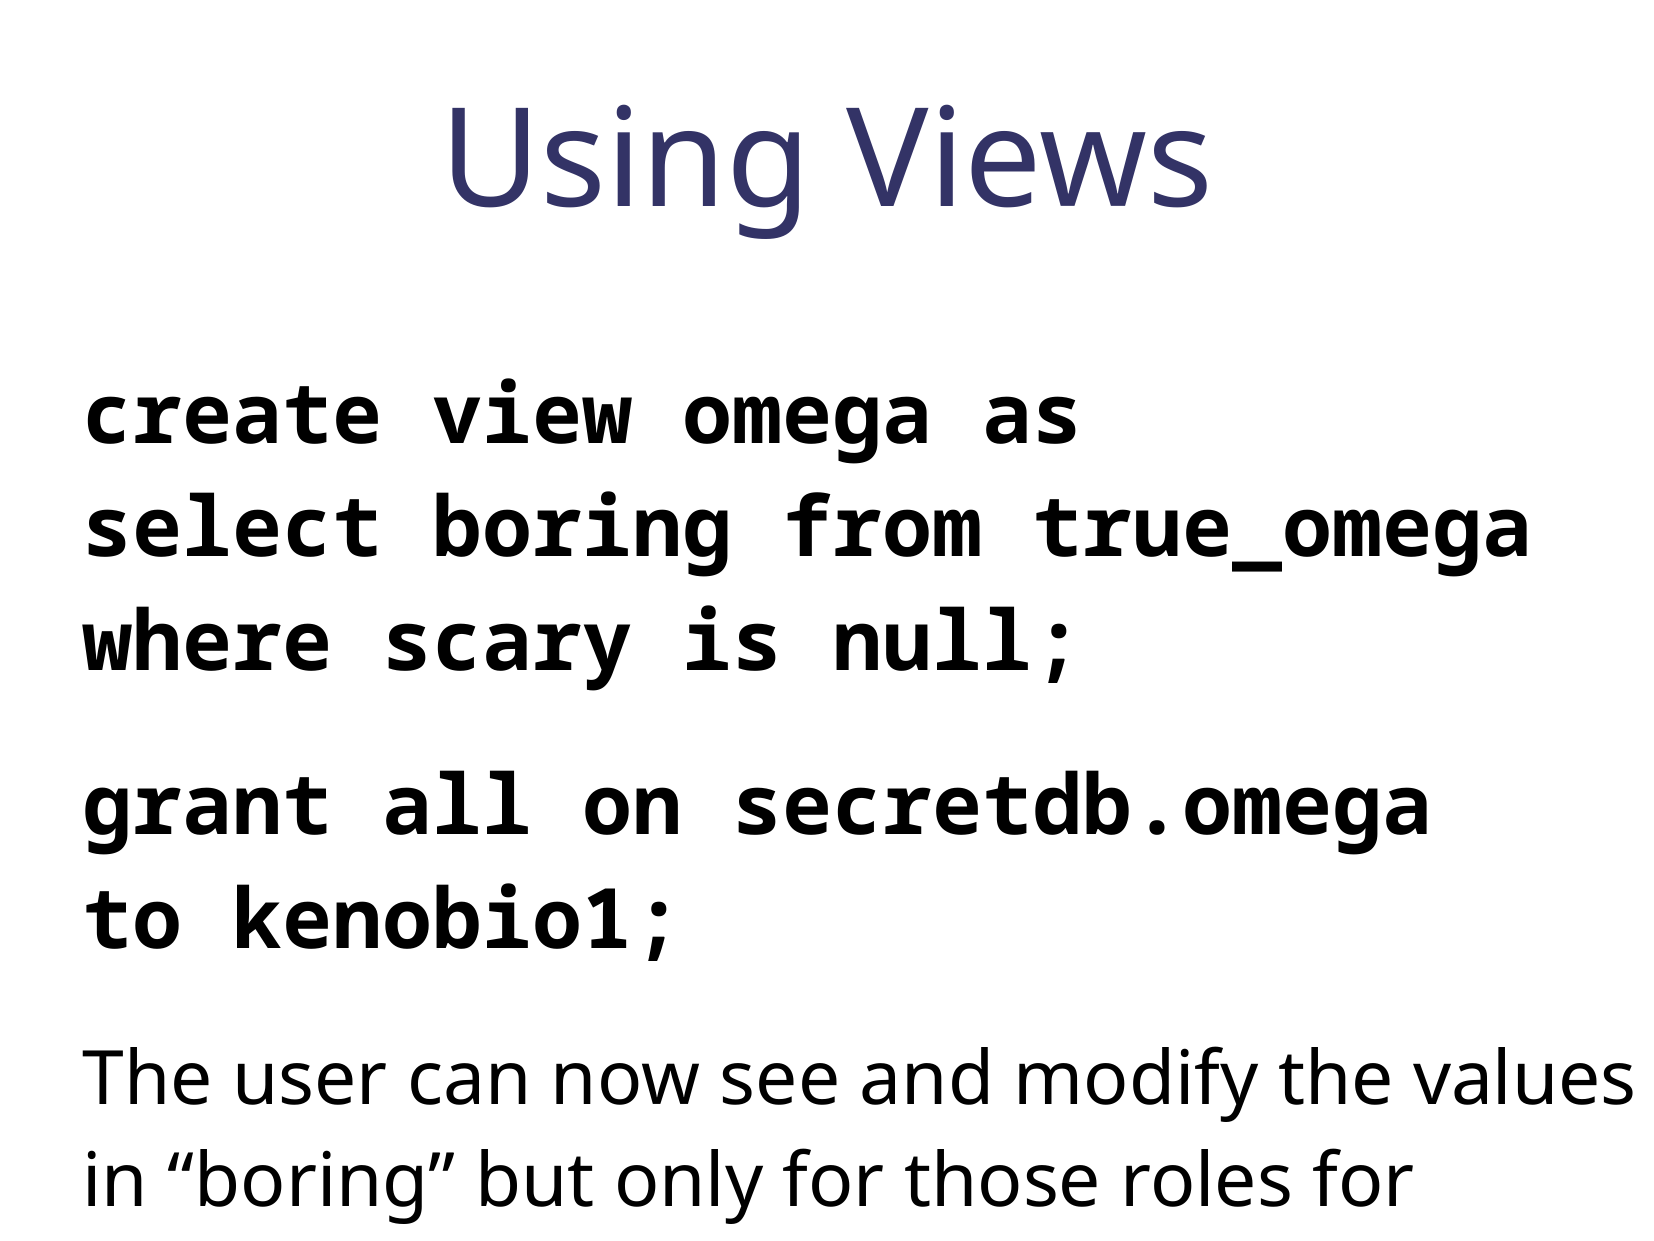

# Using Views
create view omega as
select boring from true_omega
where scary is null;
grant all on secretdb.omega
to kenobio1;
The user can now see and modify the values in “boring” but only for those roles for where “scary” is not set.